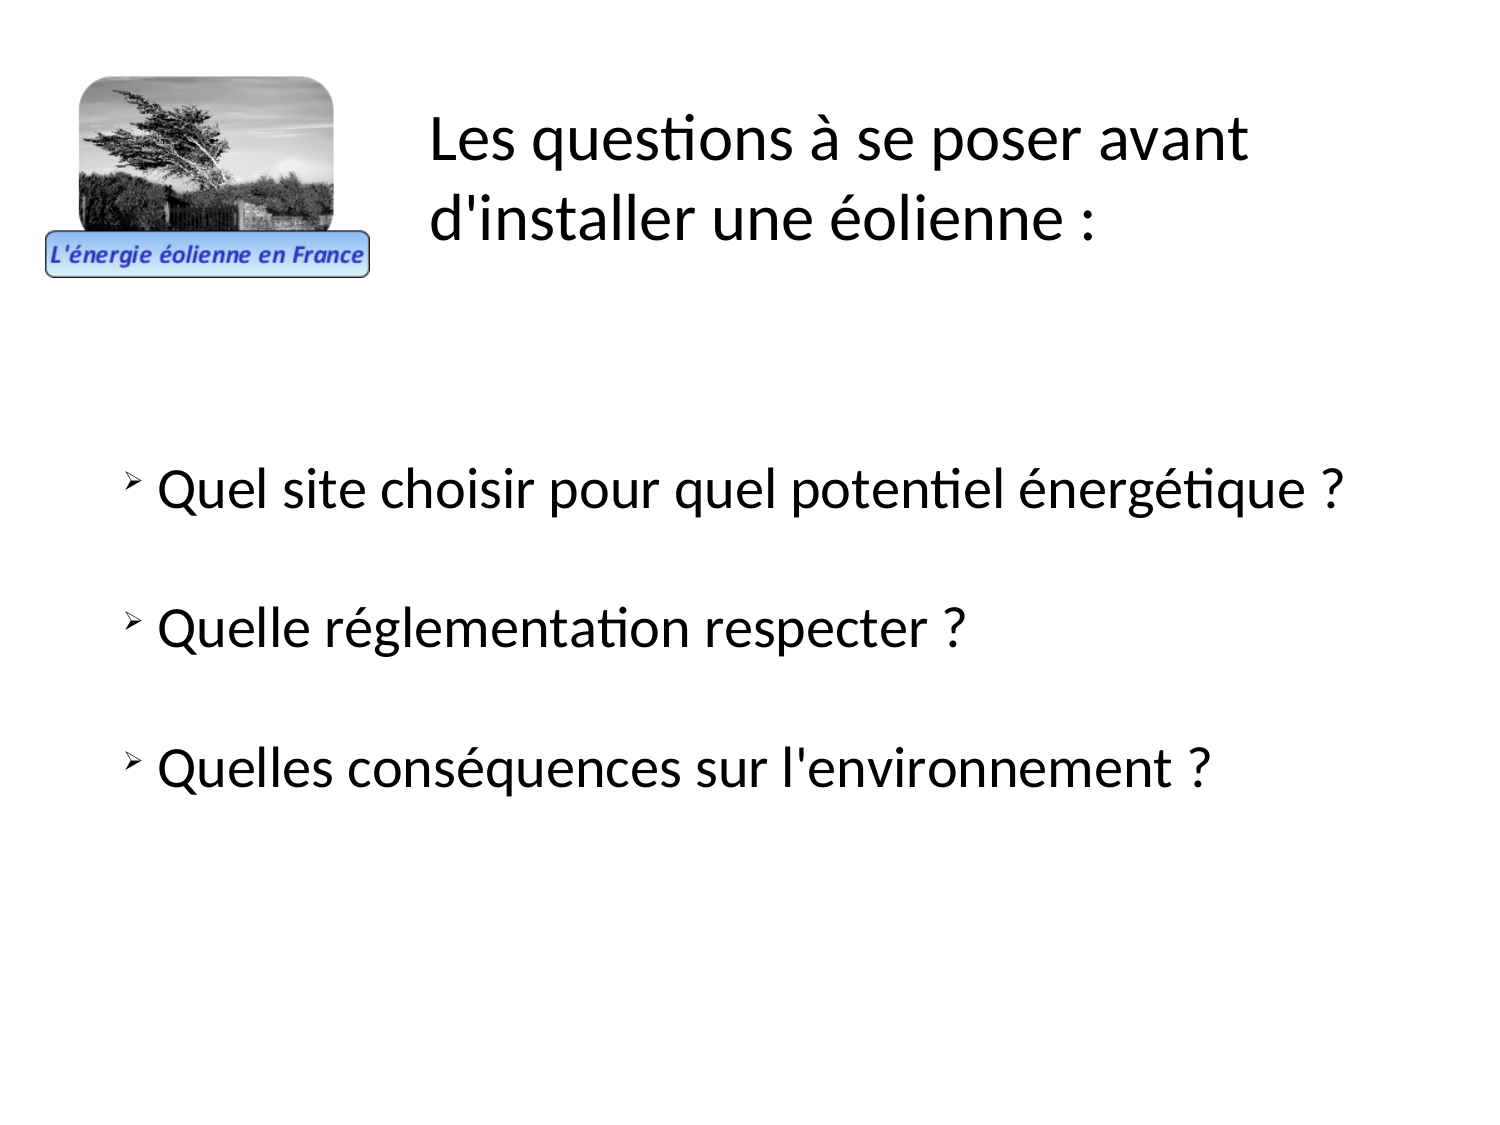

Les questions à se poser avant d'installer une éolienne :
 Quel site choisir pour quel potentiel énergétique ?
 Quelle réglementation respecter ?
 Quelles conséquences sur l'environnement ?